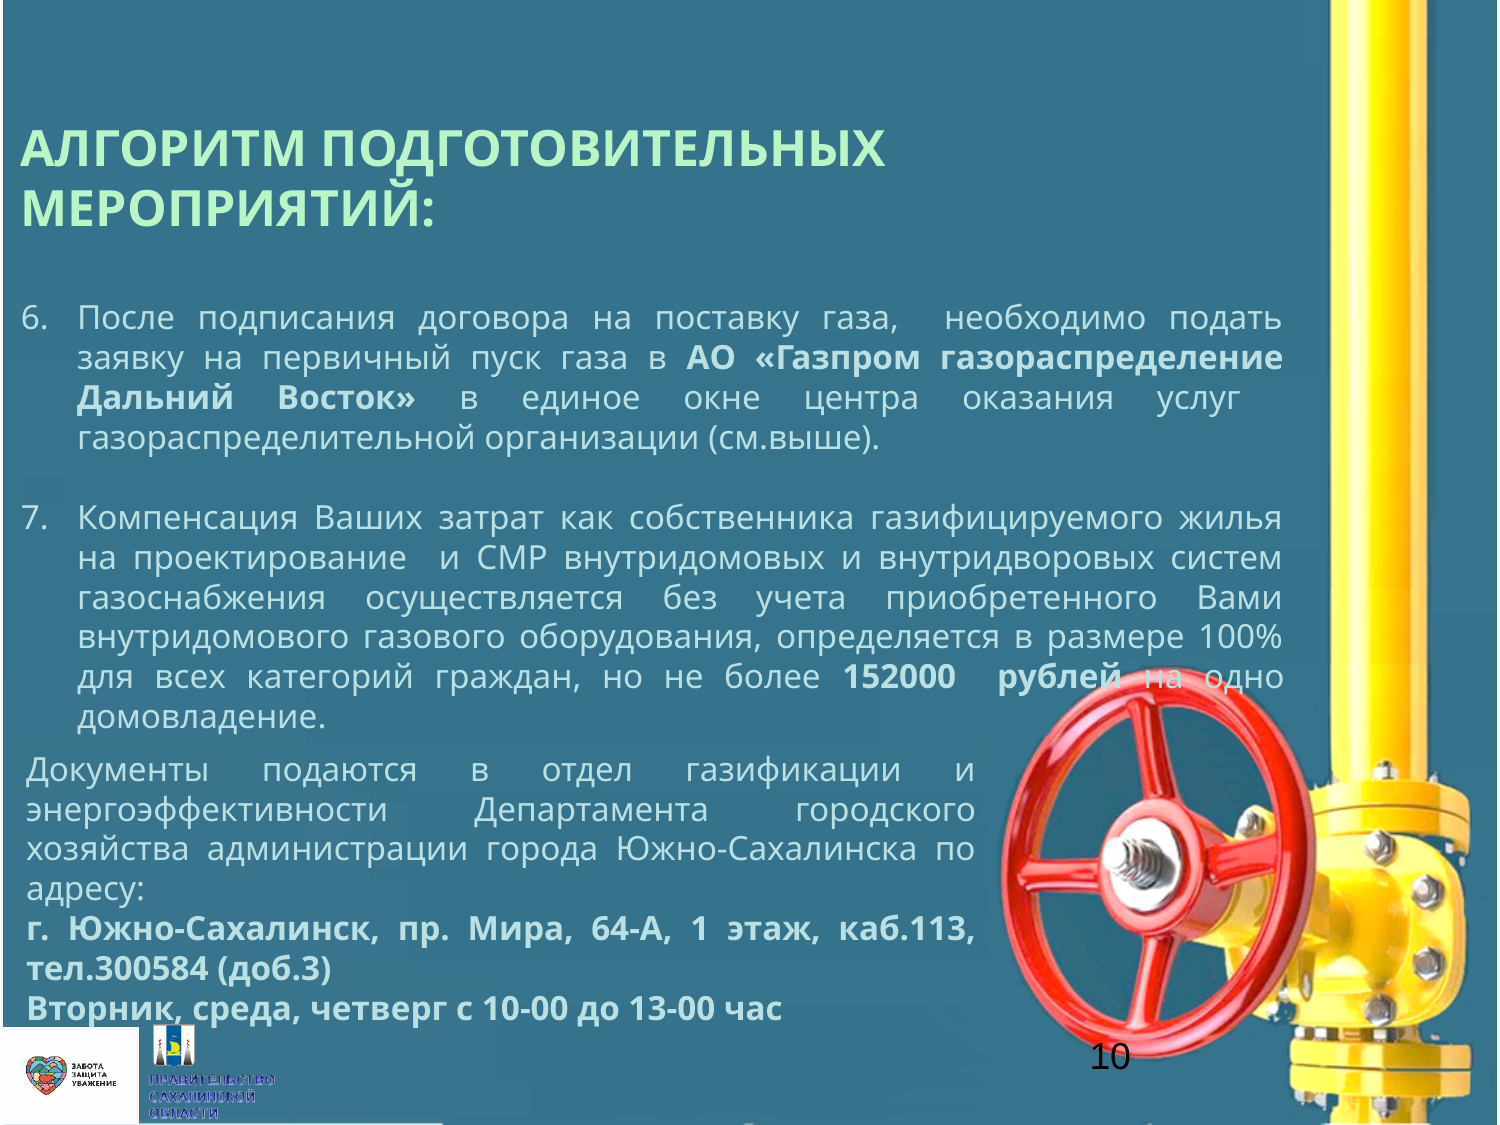

ПЕРЕЧЕНЬ НЕОБХОДИМЫХ ДОКУМЕНТОВ
Технические паспорта на газоиспользующее оборудование (котел, плита), газовый счетчик
Документы, подтверждающие право на меры социальной поддержки
Договор на техническое обслуживание (ТО на ВДГО)
Акт разграничения имущественной принадлежности (выдается ГРО после приемки газопроводов)
Документ, подтверждающий наличие технической возможности подачи газа в домовладение (выдается ГРО)
АЛГОРИТМ ПОДГОТОВИТЕЛЬНЫХ МЕРОПРИЯТИЙ:
После подписания договора на поставку газа, необходимо подать заявку на первичный пуск газа в АО «Газпром газораспределение Дальний Восток» в единое окне центра оказания услуг газораспределительной организации (см.выше).
Компенсация Ваших затрат как собственника газифицируемого жилья на проектирование и СМР внутридомовых и внутридворовых систем газоснабжения осуществляется без учета приобретенного Вами внутридомового газового оборудования, определяется в размере 100% для всех категорий граждан, но не более 152000 рублей на одно домовладение.
Документы подаются в отдел газификации и энергоэффективности Департамента городского хозяйства администрации города Южно-Сахалинска по адресу:
г. Южно-Сахалинск, пр. Мира, 64-А, 1 этаж, каб.113, тел.300584 (доб.3)
Вторник, среда, четверг с 10-00 до 13-00 час